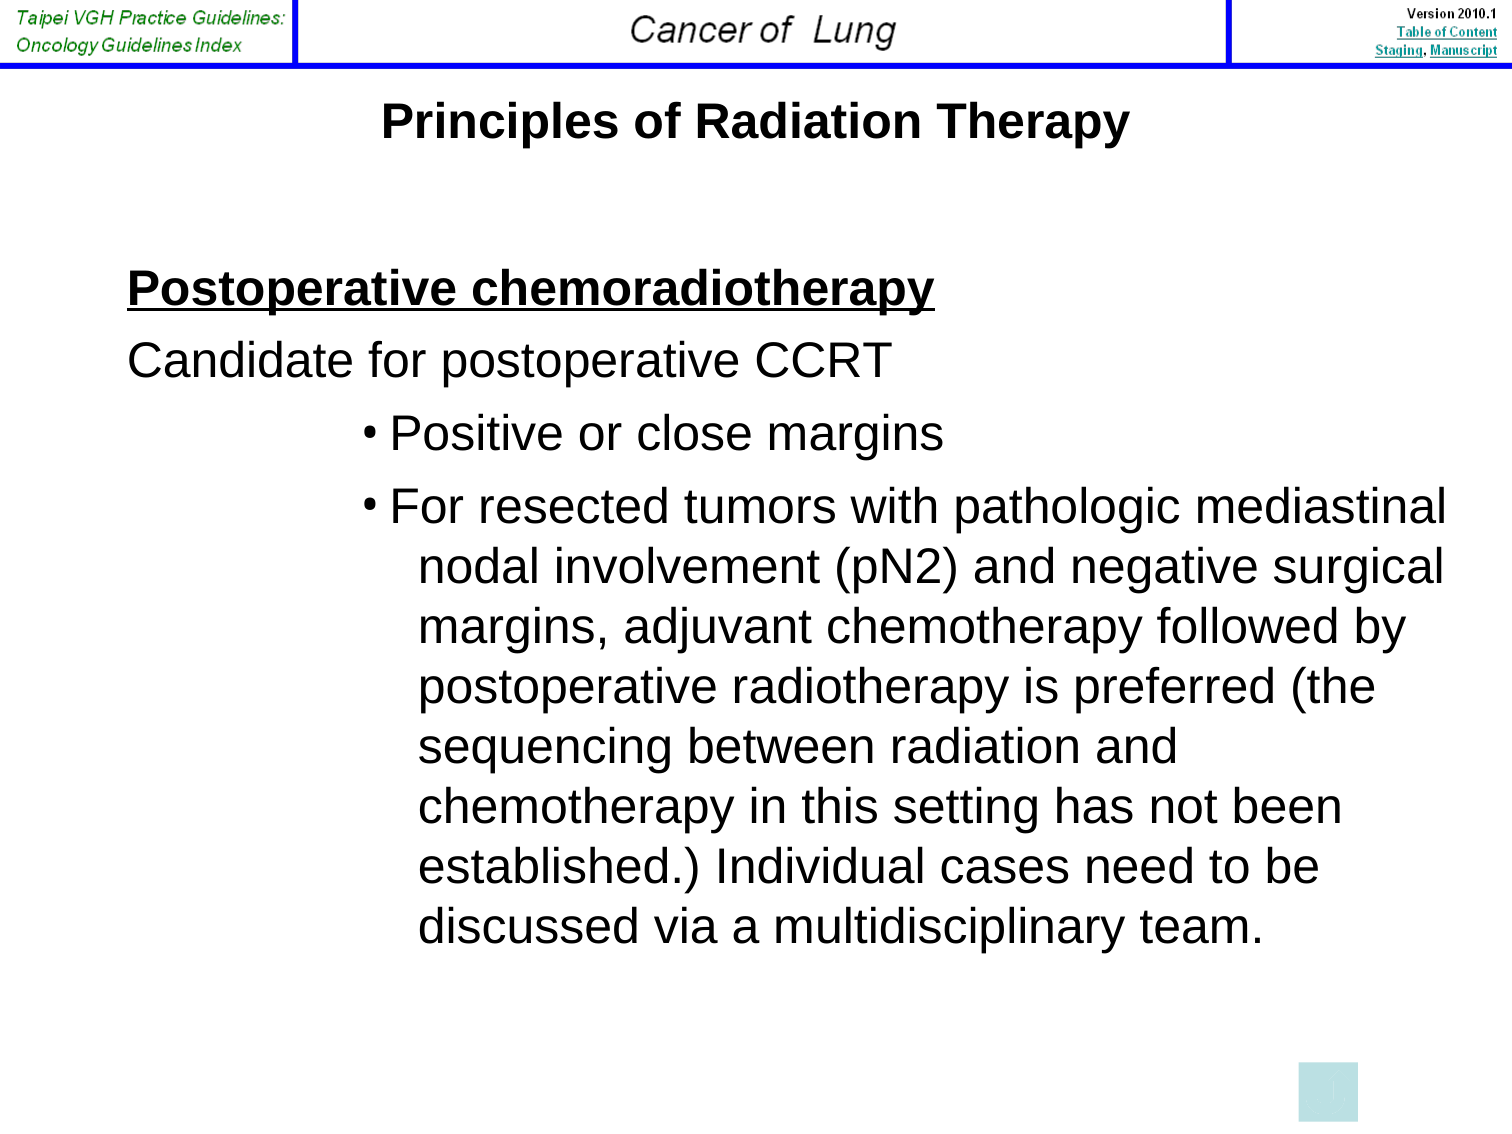

# Principles of Radiation Therapy
Postoperative chemoradiotherapy
Candidate for postoperative CCRT
Positive or close margins
For resected tumors with pathologic mediastinal nodal involvement (pN2) and negative surgical margins, adjuvant chemotherapy followed by postoperative radiotherapy is preferred (the sequencing between radiation and chemotherapy in this setting has not been established.) Individual cases need to be discussed via a multidisciplinary team.